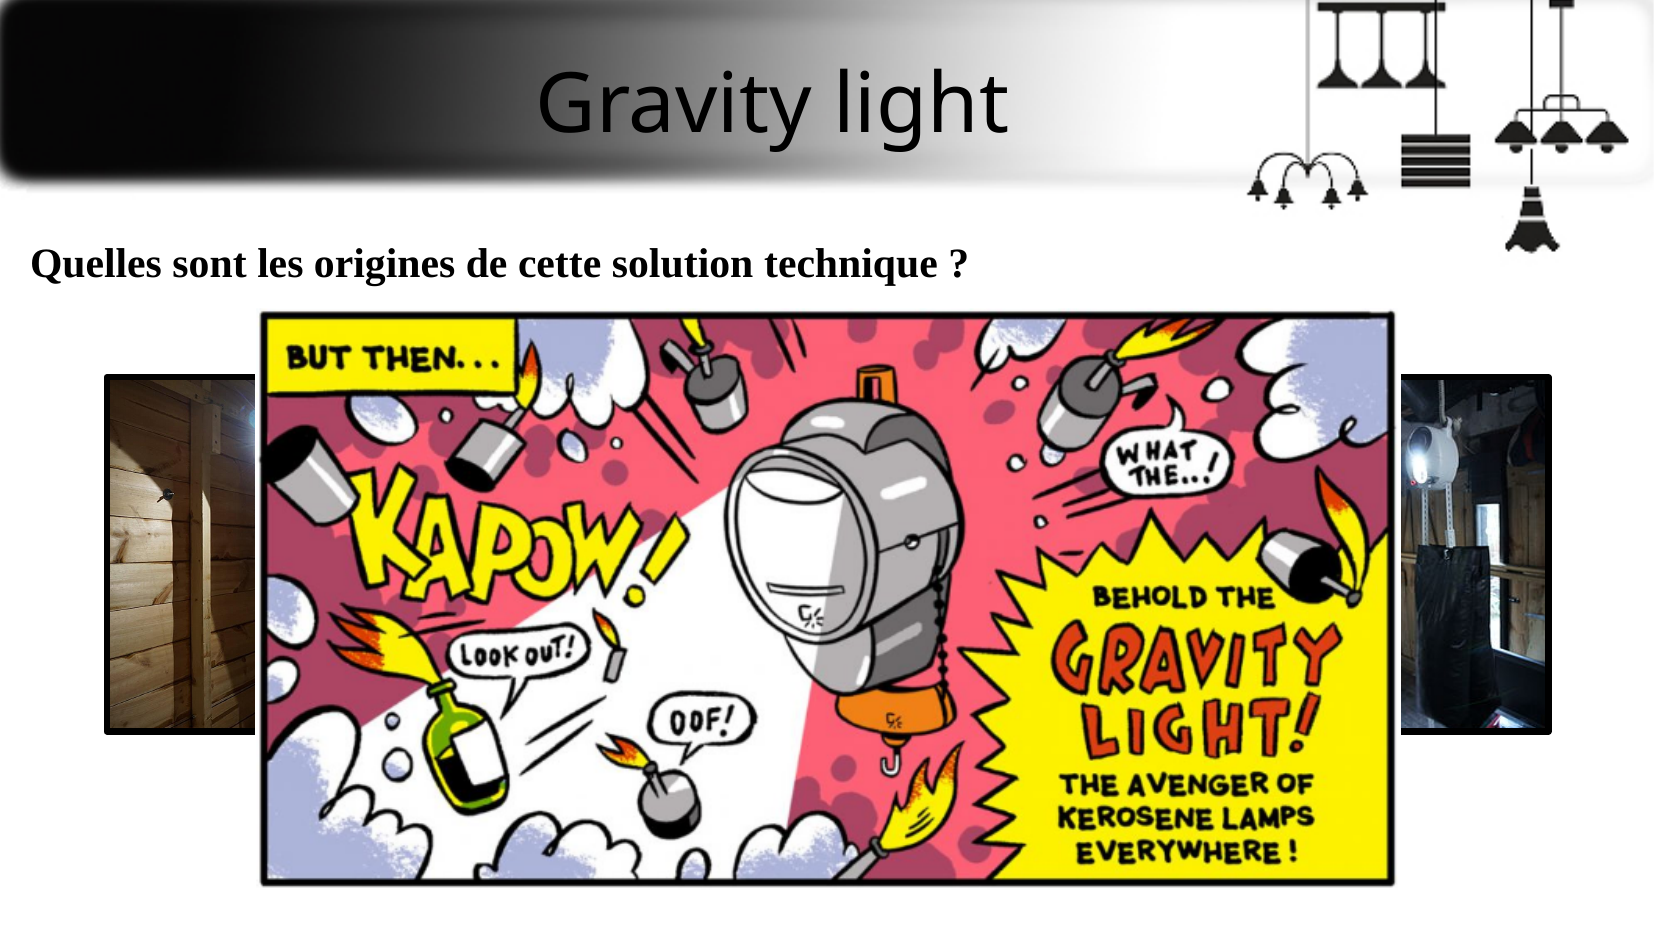

Gravity light
# Quelles sont les origines de cette solution technique ?